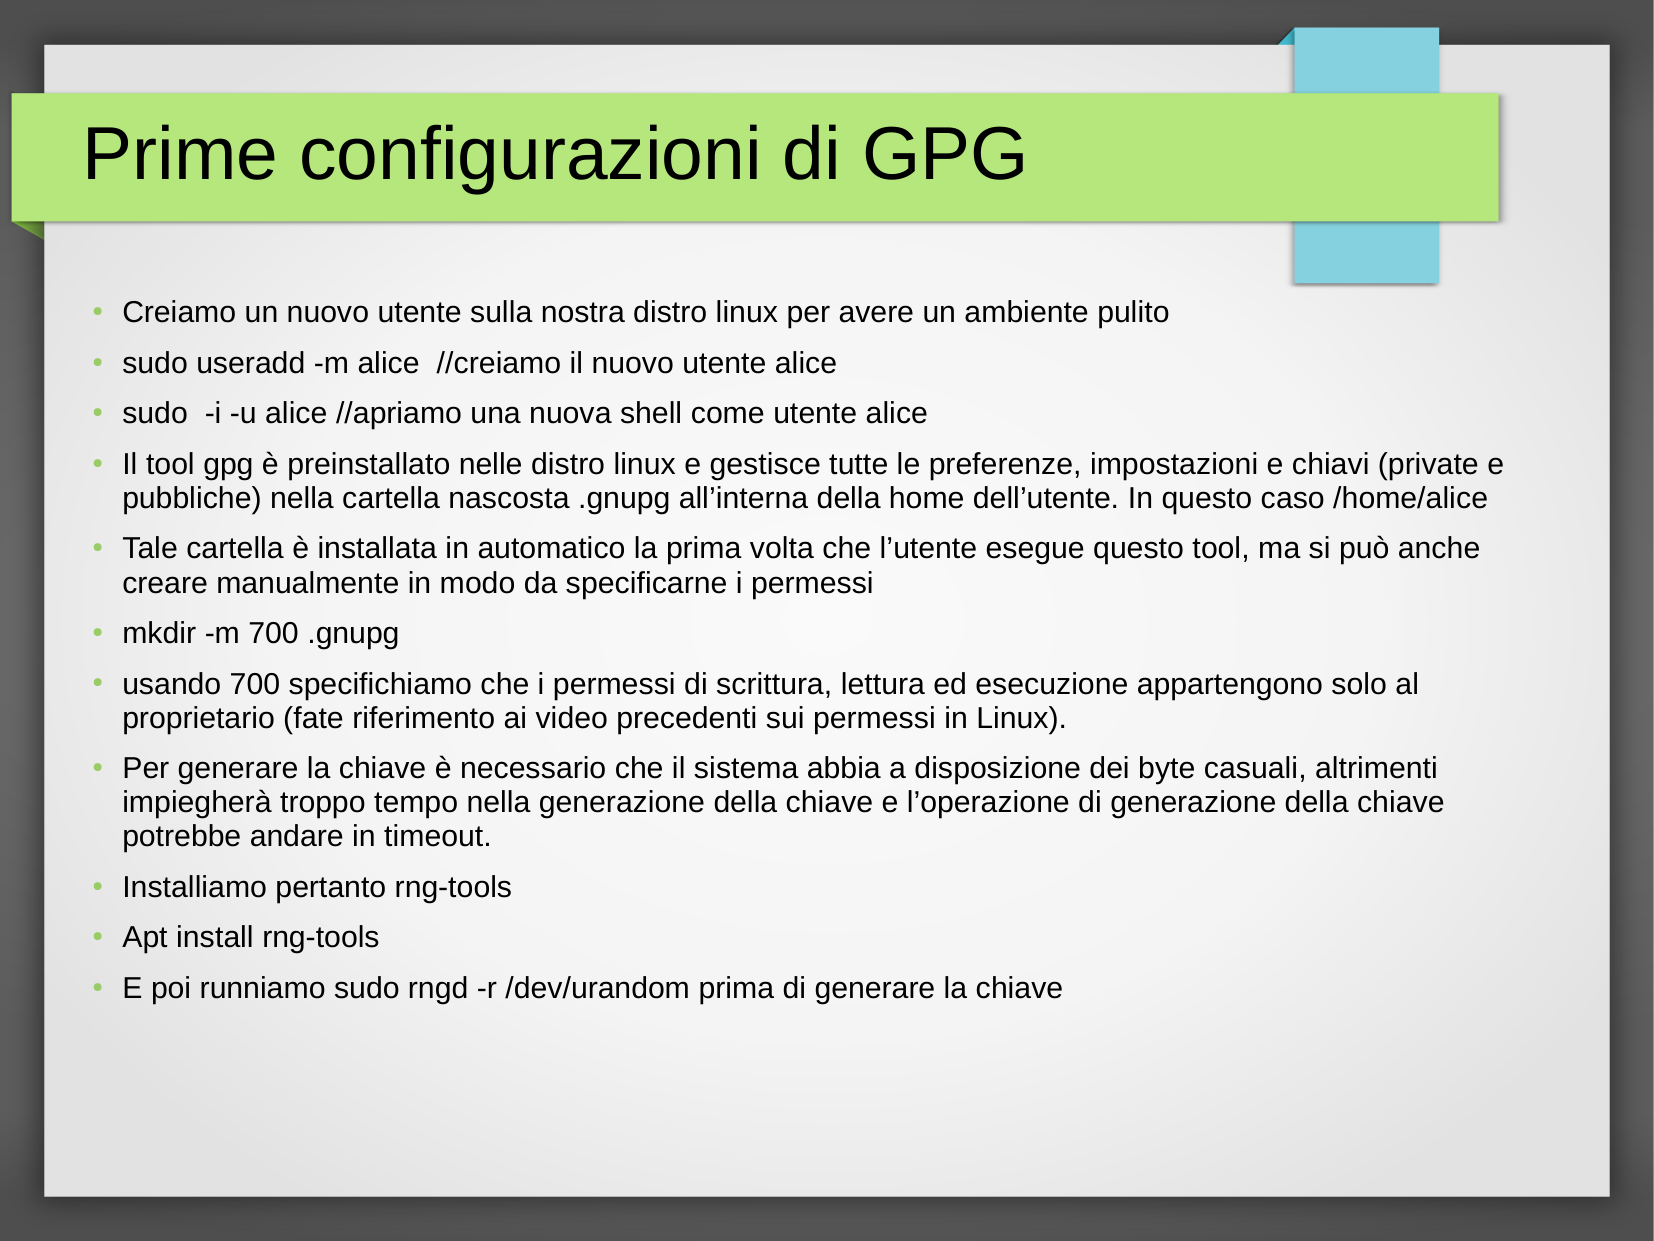

# Prime configurazioni di GPG
Creiamo un nuovo utente sulla nostra distro linux per avere un ambiente pulito
sudo useradd -m alice //creiamo il nuovo utente alice
sudo -i -u alice //apriamo una nuova shell come utente alice
Il tool gpg è preinstallato nelle distro linux e gestisce tutte le preferenze, impostazioni e chiavi (private e pubbliche) nella cartella nascosta .gnupg all’interna della home dell’utente. In questo caso /home/alice
Tale cartella è installata in automatico la prima volta che l’utente esegue questo tool, ma si può anche creare manualmente in modo da specificarne i permessi
mkdir -m 700 .gnupg
usando 700 specifichiamo che i permessi di scrittura, lettura ed esecuzione appartengono solo al proprietario (fate riferimento ai video precedenti sui permessi in Linux).
Per generare la chiave è necessario che il sistema abbia a disposizione dei byte casuali, altrimenti impiegherà troppo tempo nella generazione della chiave e l’operazione di generazione della chiave potrebbe andare in timeout.
Installiamo pertanto rng-tools
Apt install rng-tools
E poi runniamo sudo rngd -r /dev/urandom prima di generare la chiave